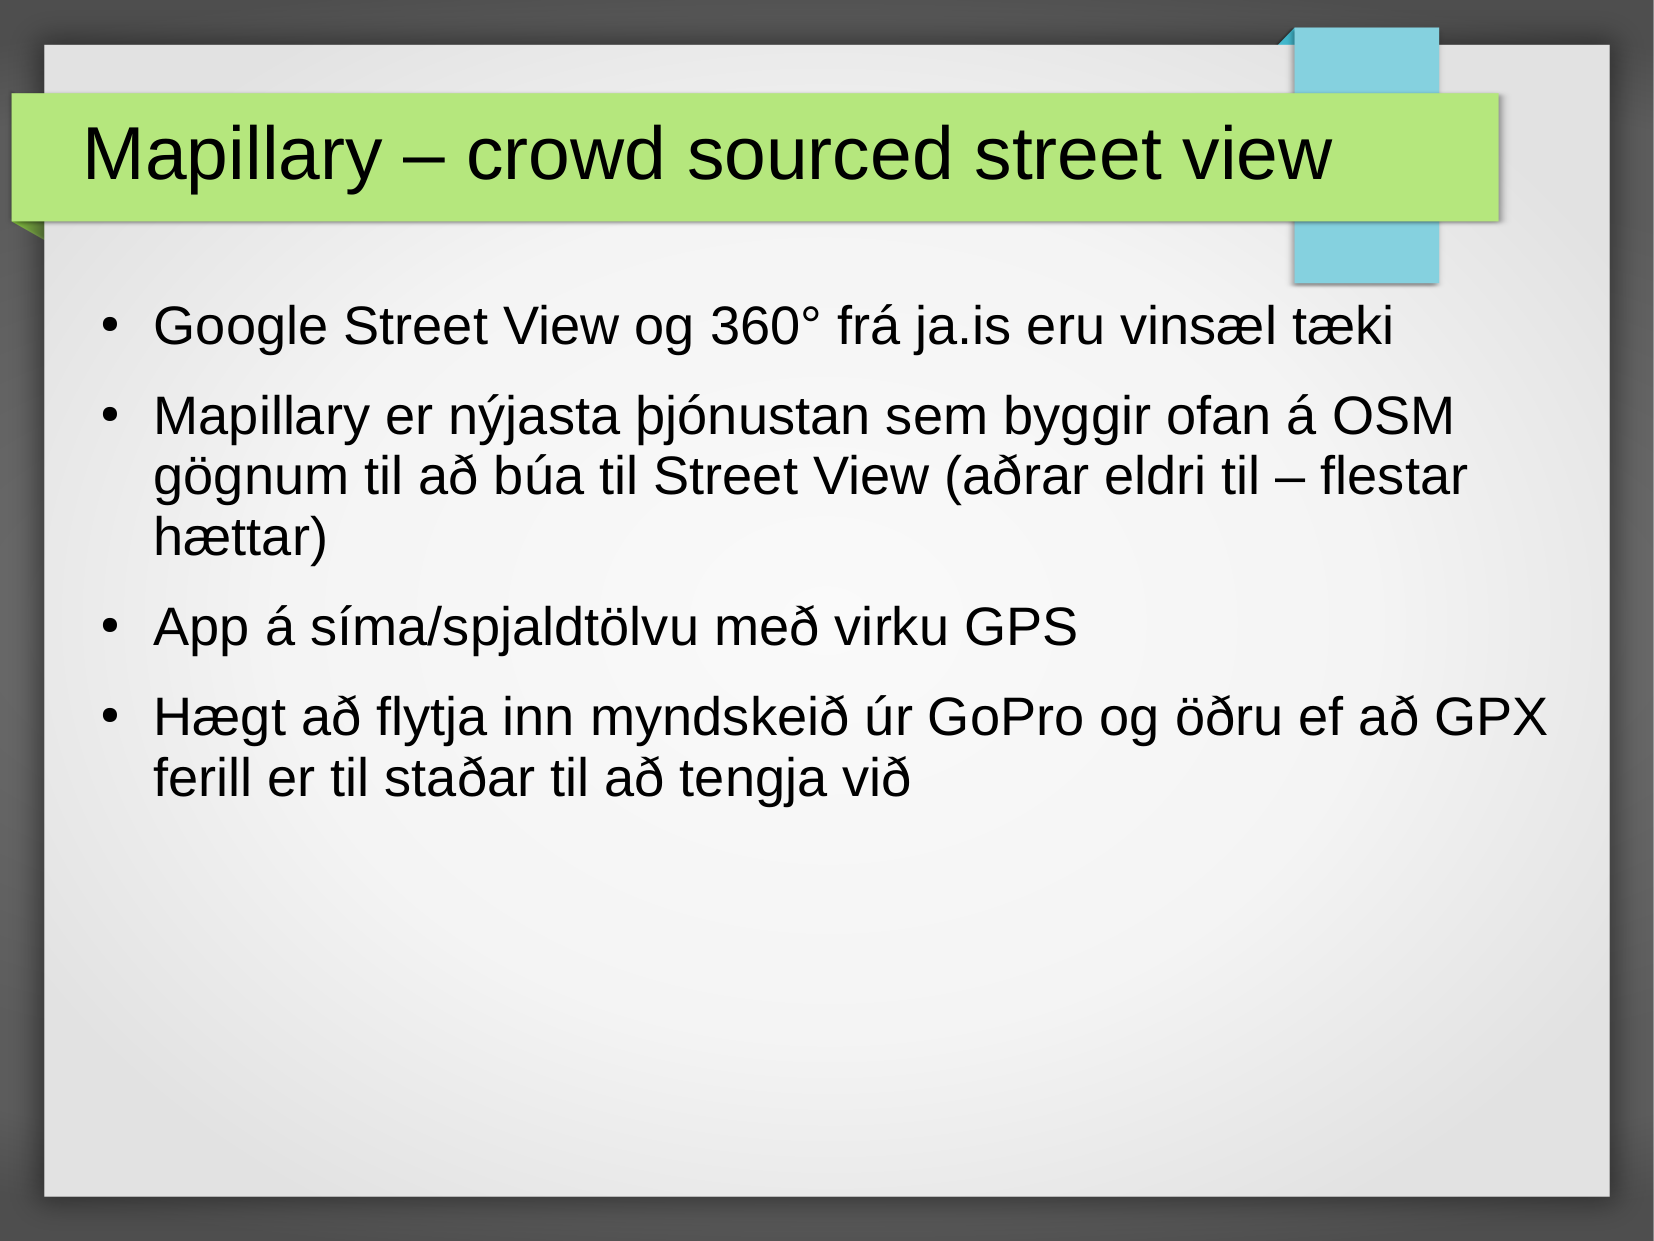

# Mapillary – crowd sourced street view
Google Street View og 360° frá ja.is eru vinsæl tæki
Mapillary er nýjasta þjónustan sem byggir ofan á OSM gögnum til að búa til Street View (aðrar eldri til – flestar hættar)
App á síma/spjaldtölvu með virku GPS
Hægt að flytja inn myndskeið úr GoPro og öðru ef að GPX ferill er til staðar til að tengja við